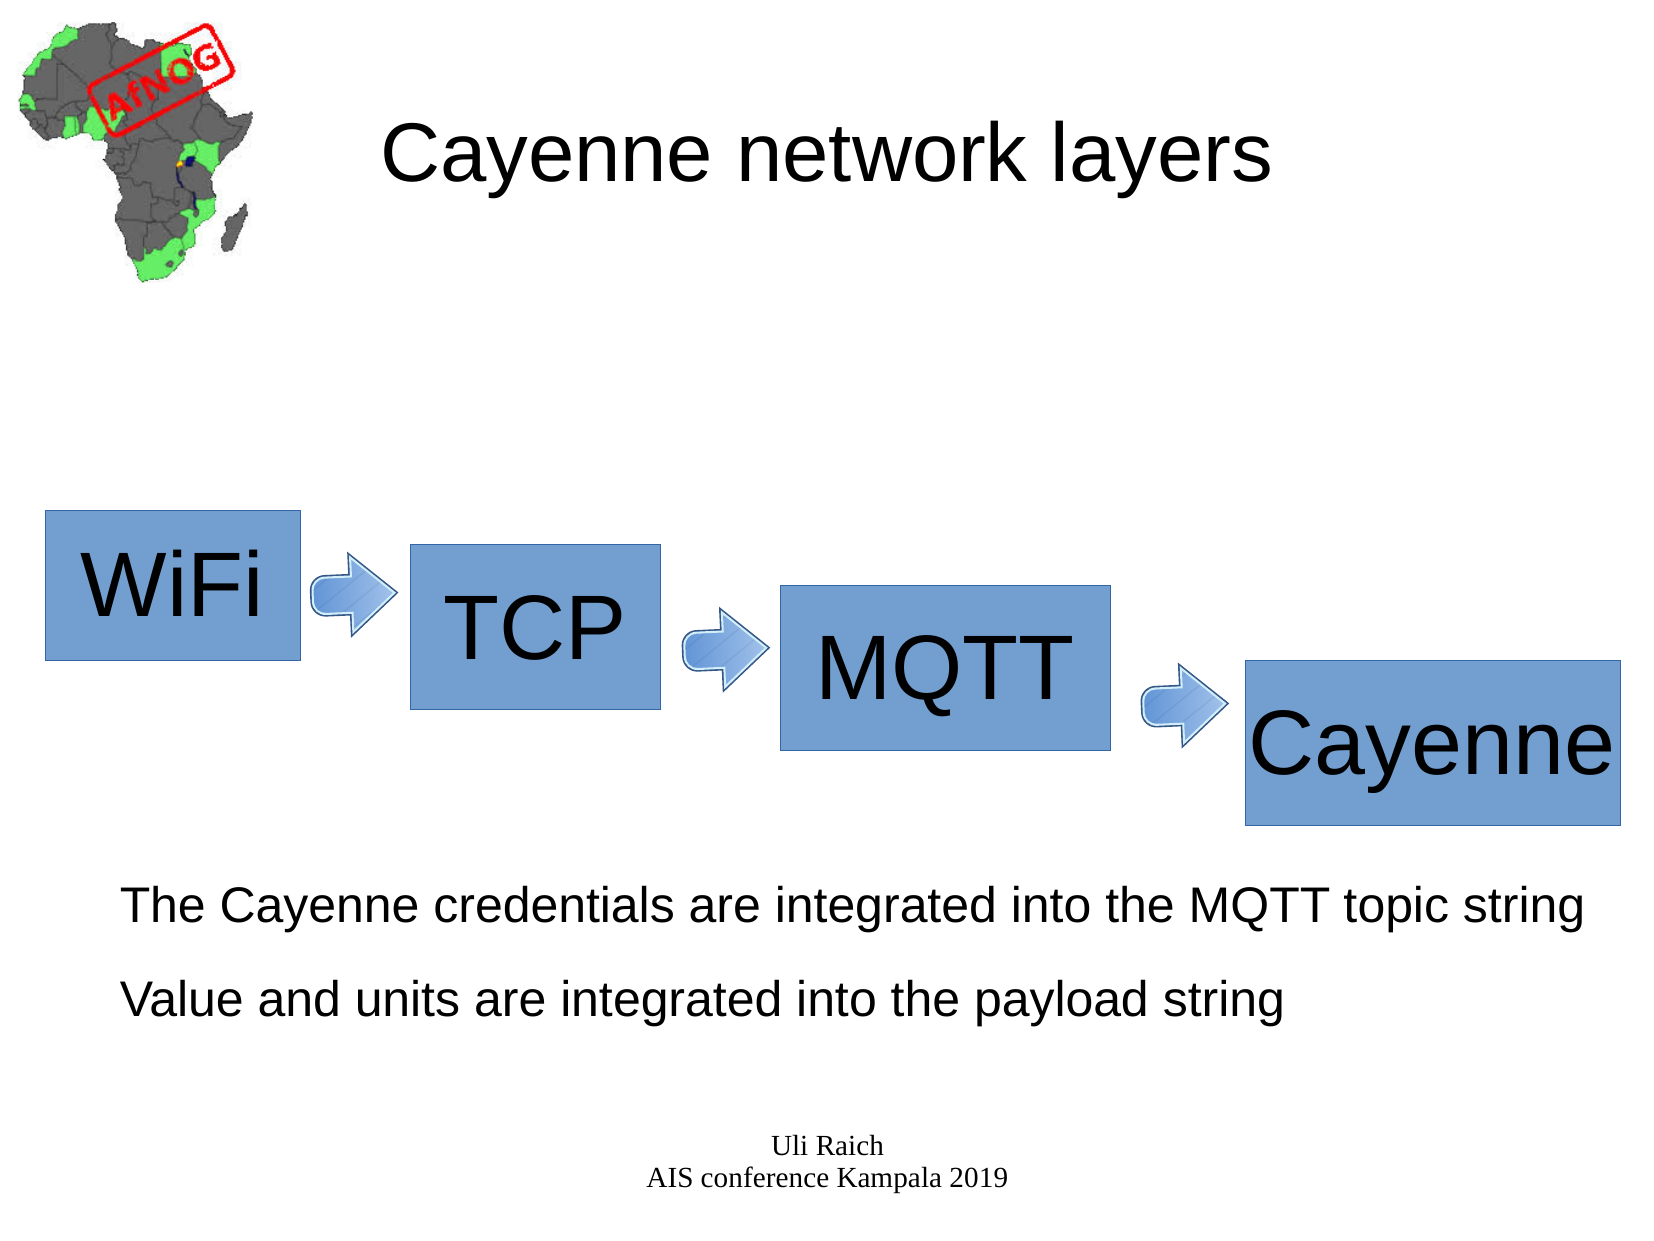

# Cayenne network layers
WiFi
TCP
MQTT
Cayenne
The Cayenne credentials are integrated into the MQTT topic string
Value and units are integrated into the payload string